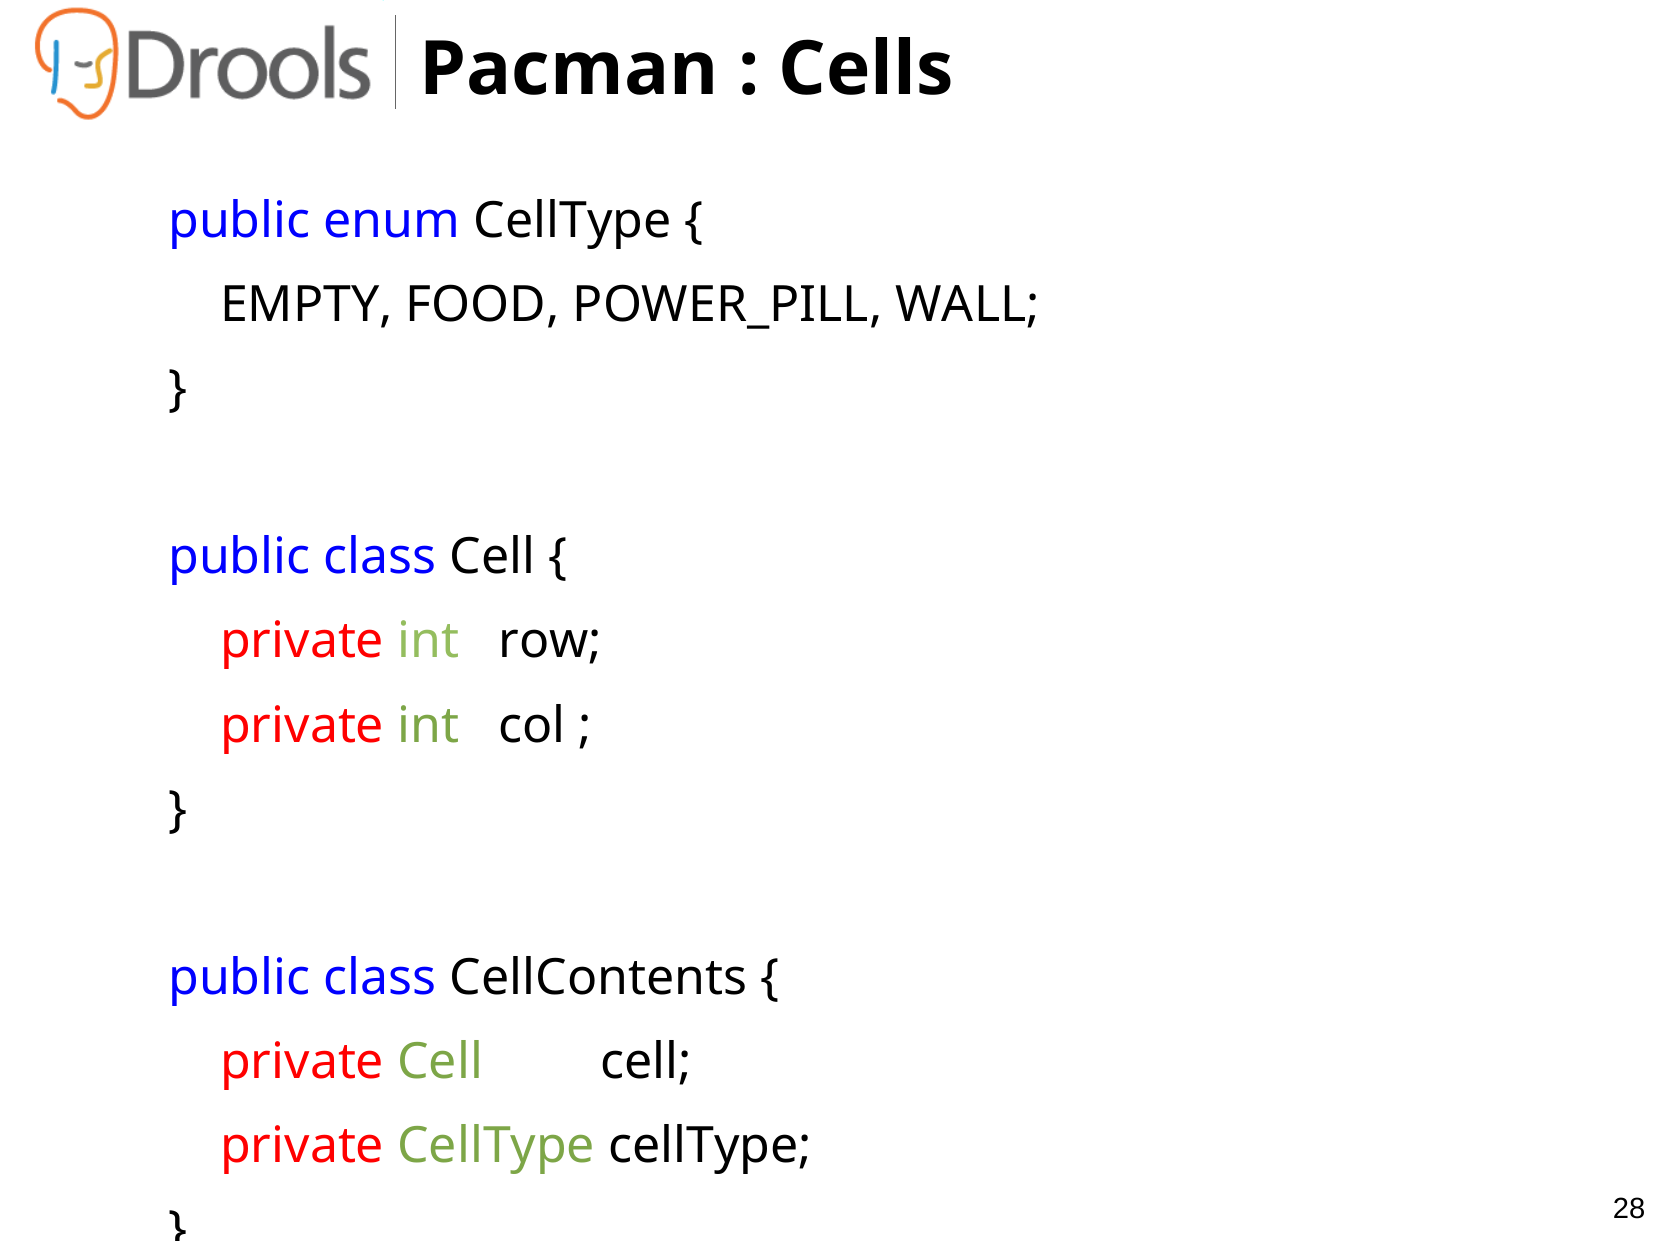

# Pacman : Cells
public enum CellType {
 EMPTY, FOOD, POWER_PILL, WALL;
}
public class Cell {
 private int row;
 private int col ;
}
public class CellContents {
 private Cell cell;
 private CellType cellType;
}